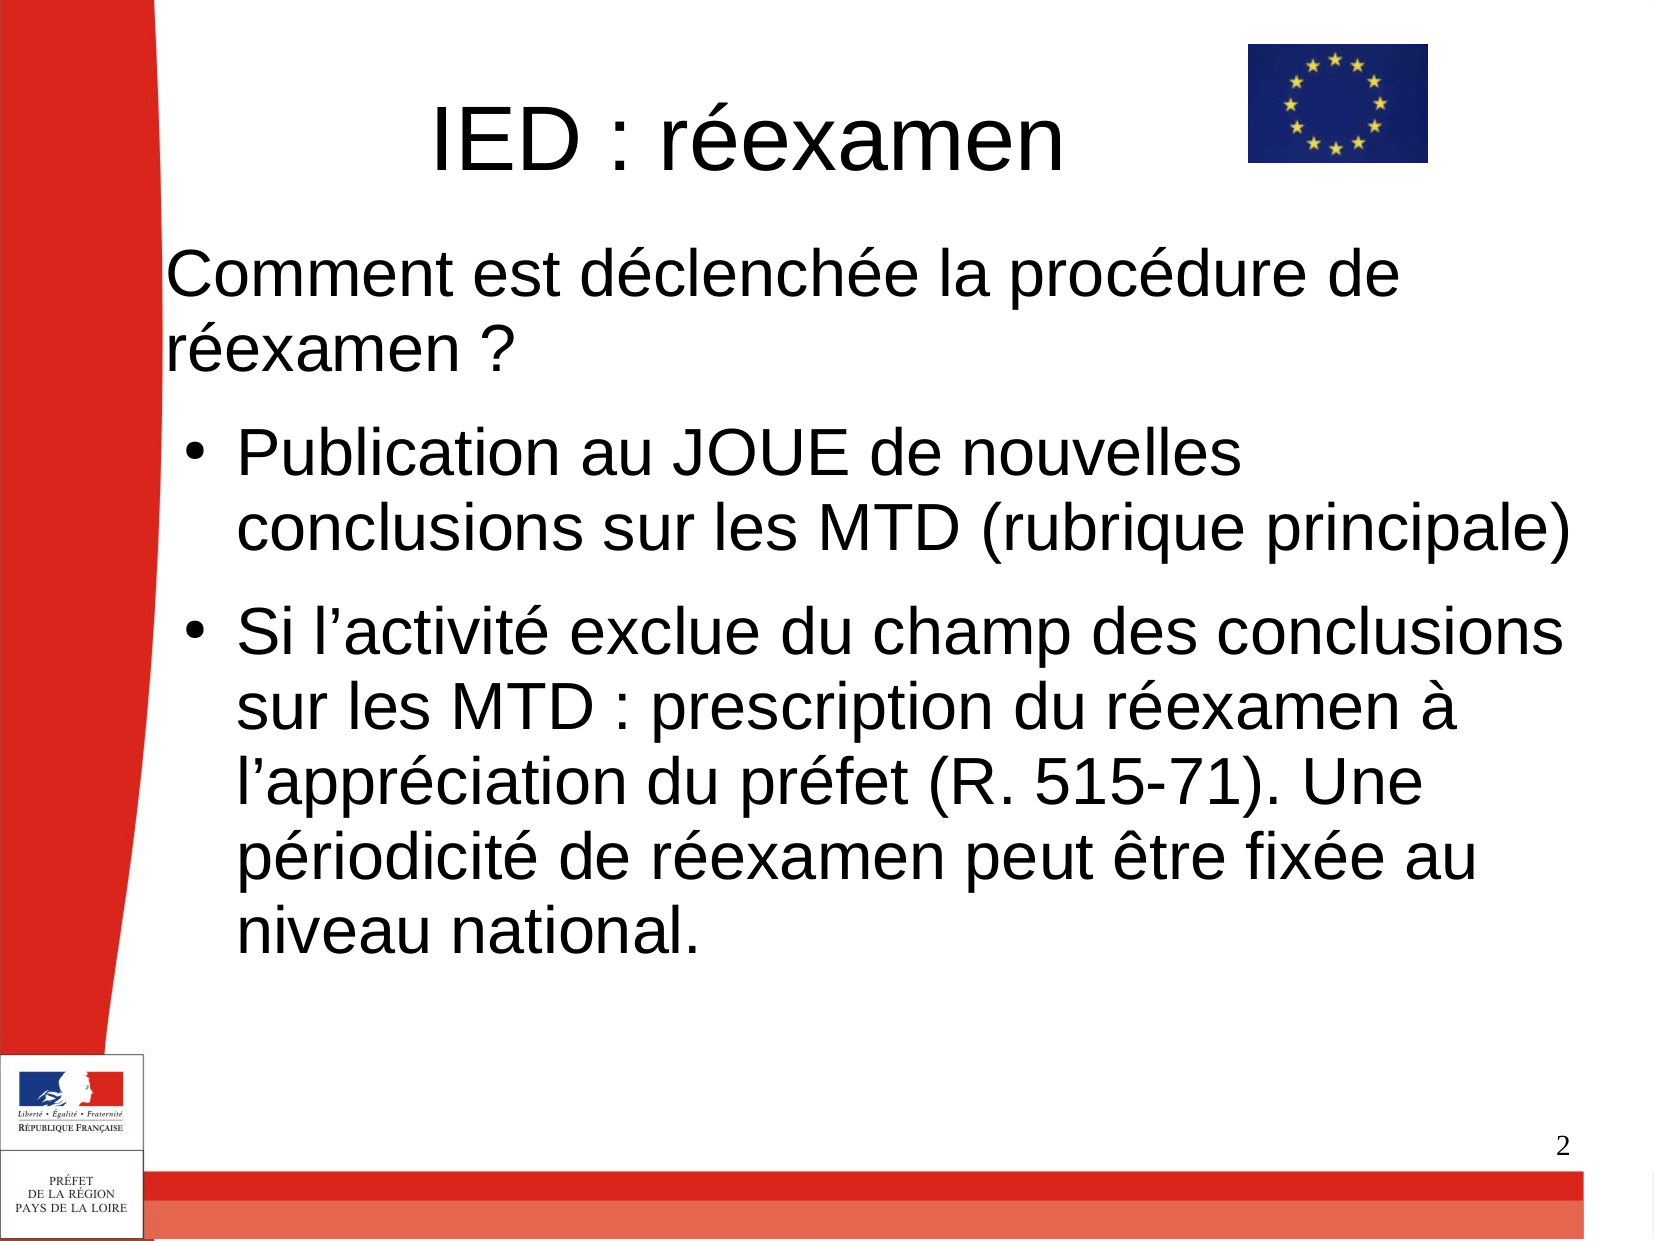

IED : réexamen
# Comment est déclenchée la procédure de réexamen ?
Publication au JOUE de nouvelles conclusions sur les MTD (rubrique principale)
Si l’activité exclue du champ des conclusions sur les MTD : prescription du réexamen à l’appréciation du préfet (R. 515-71). Une périodicité de réexamen peut être fixée au niveau national.
2